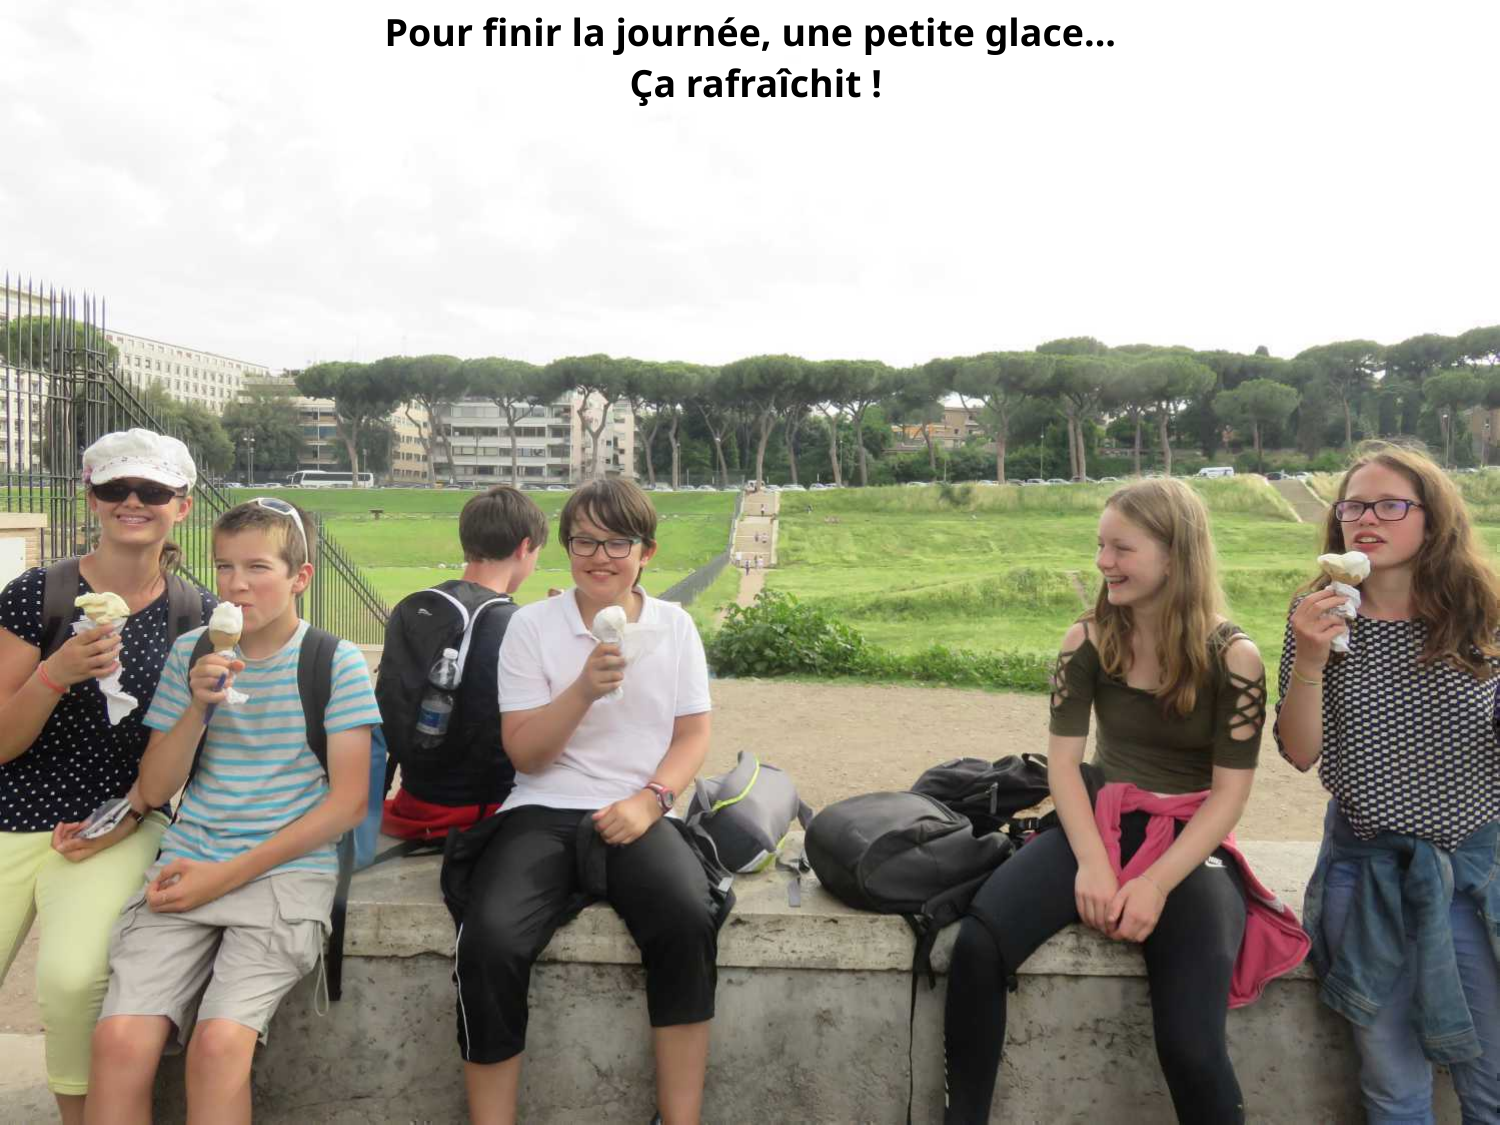

Pour finir la journée, une petite glace...
Ça rafraîchit !